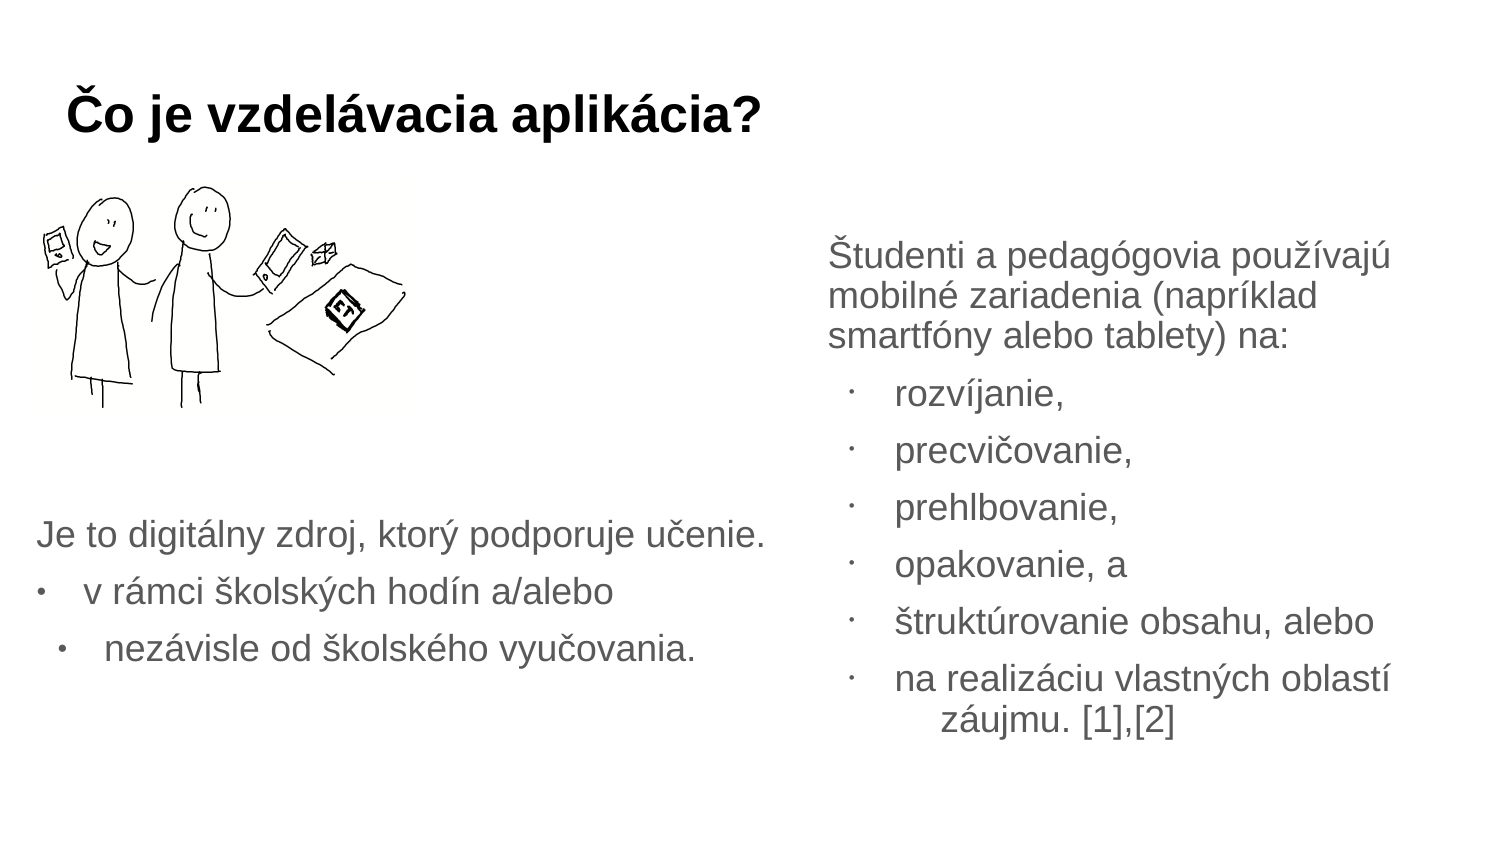

# Čo je vzdelávacia aplikácia?
Študenti a pedagógovia používajú mobilné zariadenia (napríklad smartfóny alebo tablety) na:
rozvíjanie,
precvičovanie,
prehlbovanie,
opakovanie, a
štruktúrovanie obsahu, alebo
na realizáciu vlastných oblastí záujmu. [1],[2]
Je to digitálny zdroj, ktorý podporuje učenie.
v rámci školských hodín a/alebo
nezávisle od školského vyučovania.